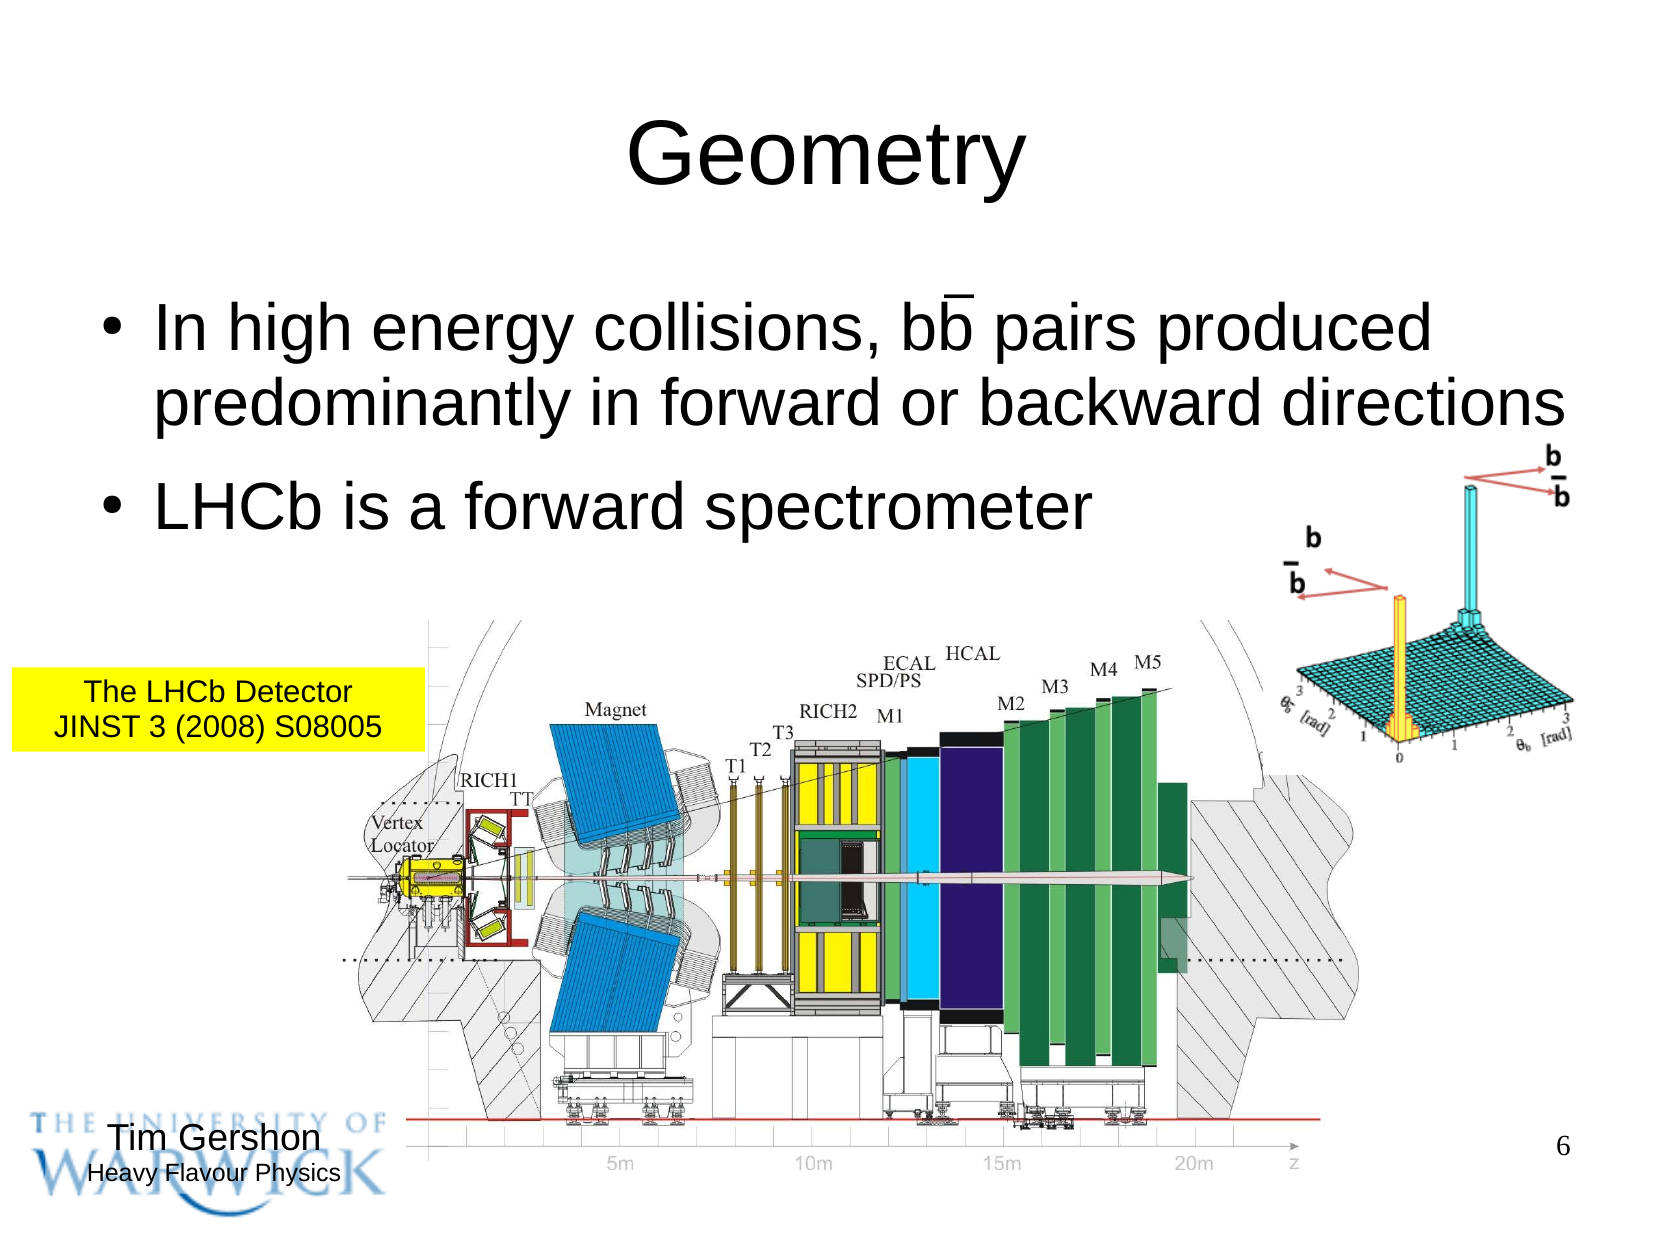

# Geometry
–
In high energy collisions, bb pairs produced predominantly in forward or backward directions
LHCb is a forward spectrometer
The LHCb Detector
JINST 3 (2008) S08005
Tim Gershon
Heavy Flavour Physics
6